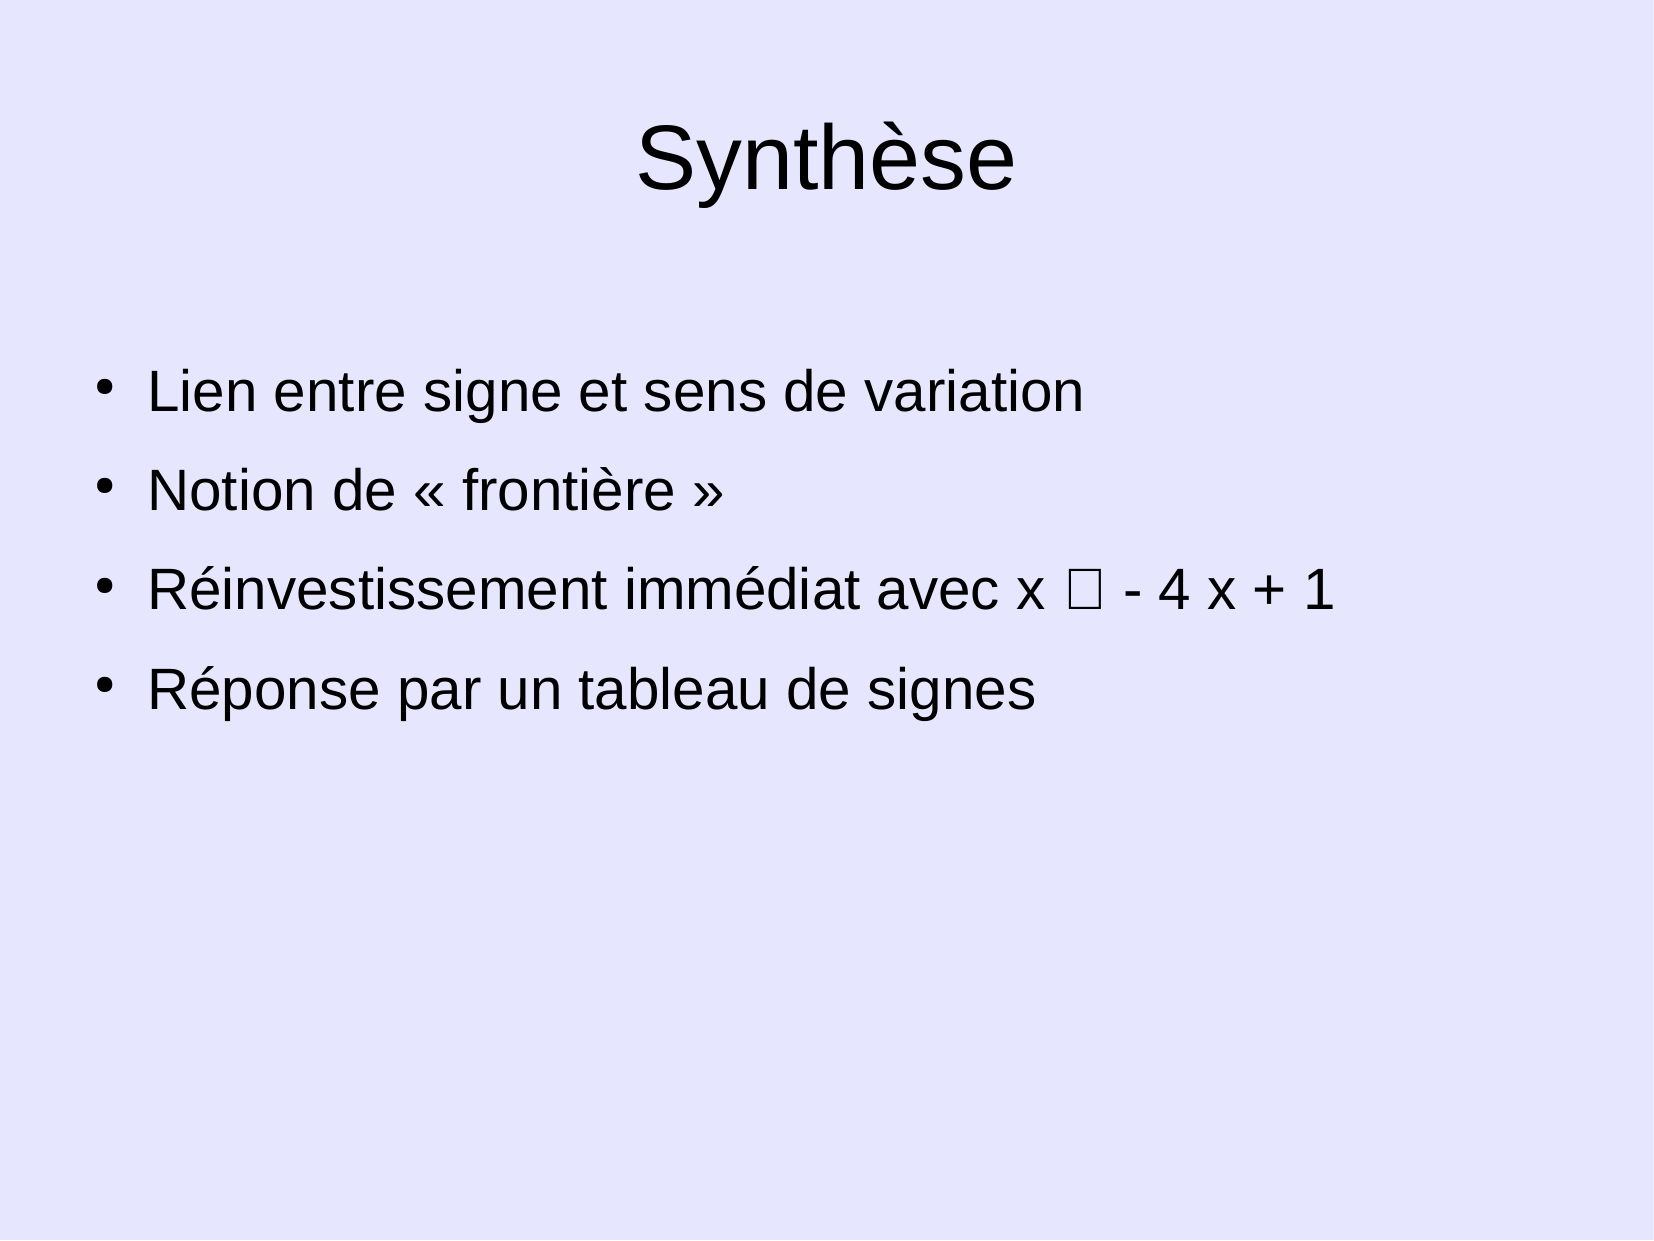

# Synthèse
Lien entre signe et sens de variation
Notion de « frontière »
Réinvestissement immédiat avec x  - 4 x + 1
Réponse par un tableau de signes